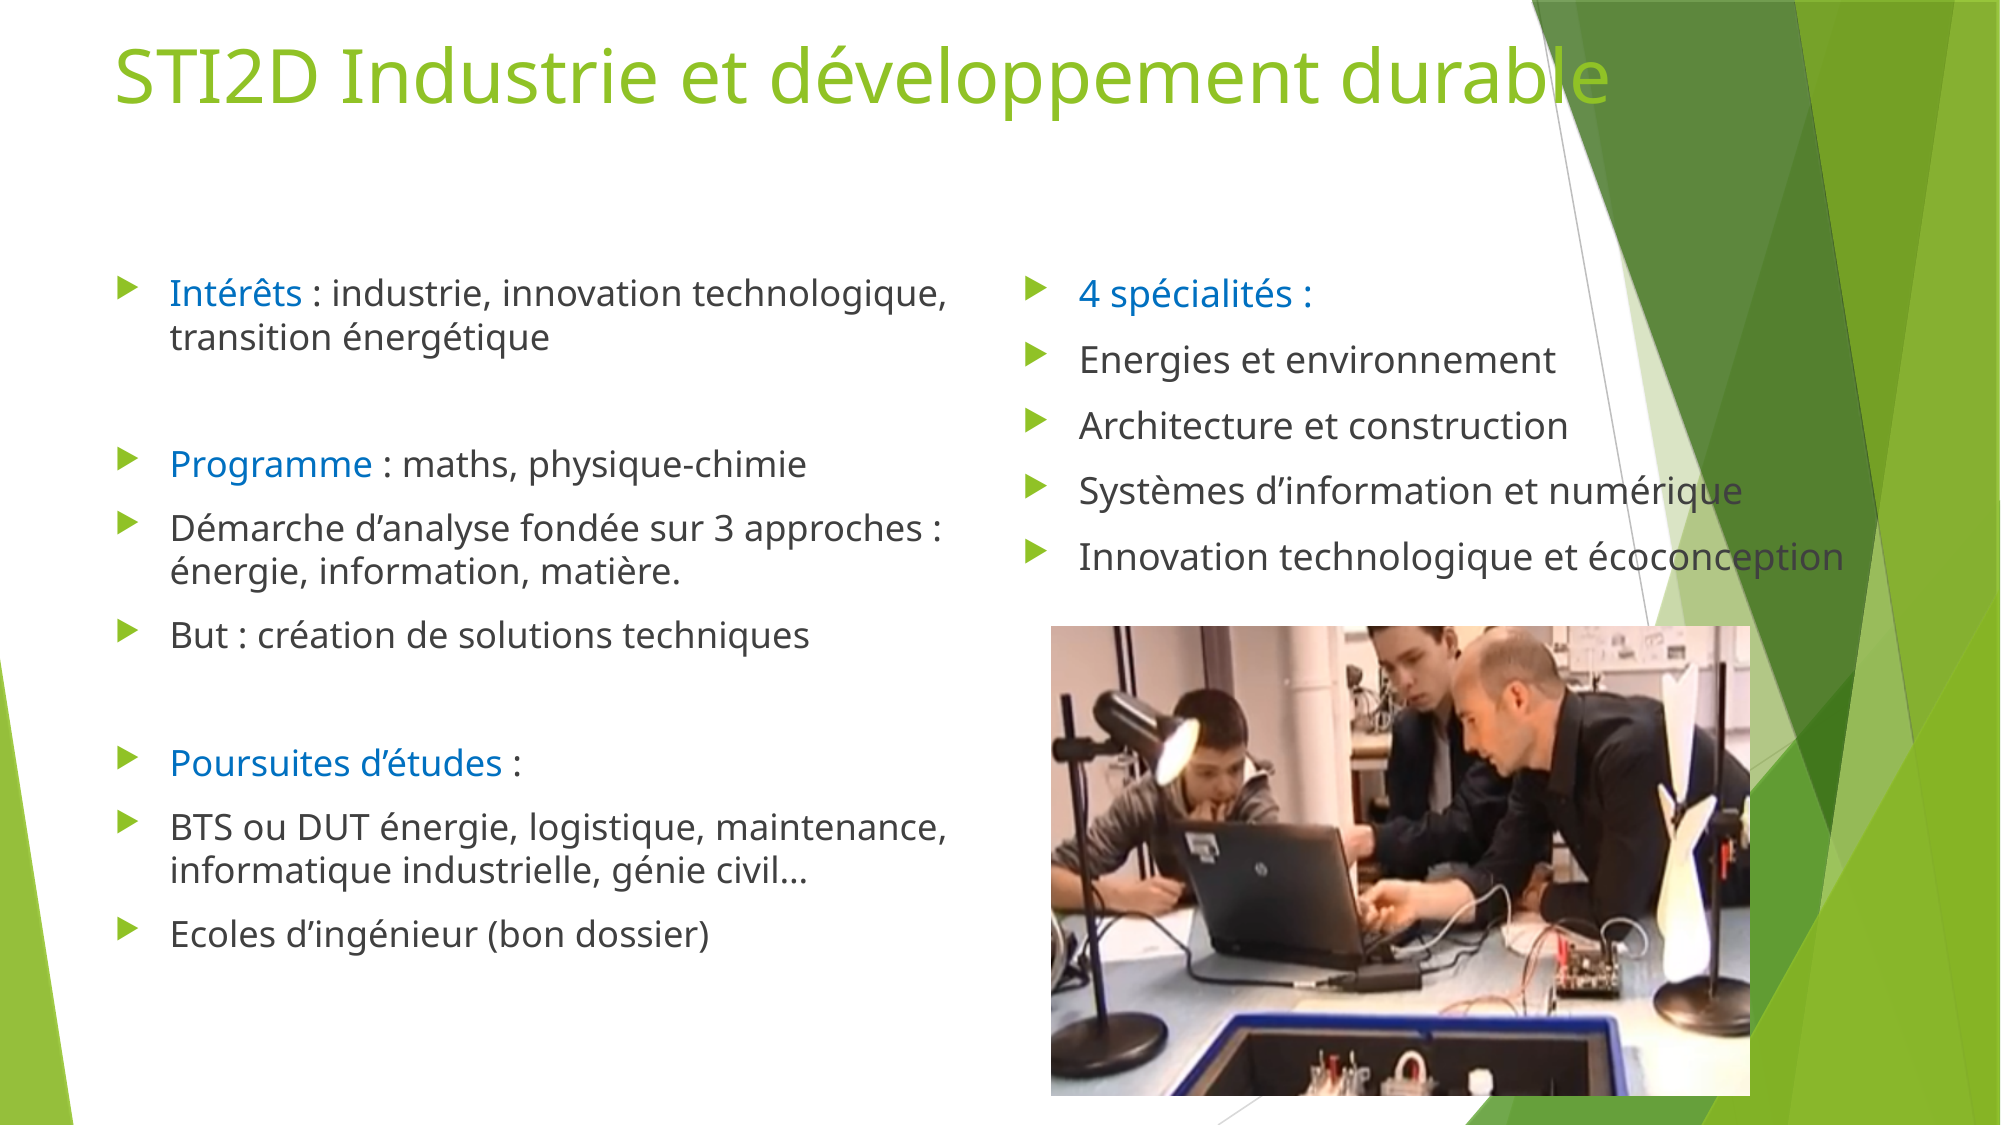

# STI2D Industrie et développement durable
Intérêts : industrie, innovation technologique, transition énergétique
Programme : maths, physique-chimie
Démarche d’analyse fondée sur 3 approches : énergie, information, matière.
But : création de solutions techniques
Poursuites d’études :
BTS ou DUT énergie, logistique, maintenance, informatique industrielle, génie civil…
Ecoles d’ingénieur (bon dossier)
4 spécialités :
Energies et environnement
Architecture et construction
Systèmes d’information et numérique
Innovation technologique et écoconception